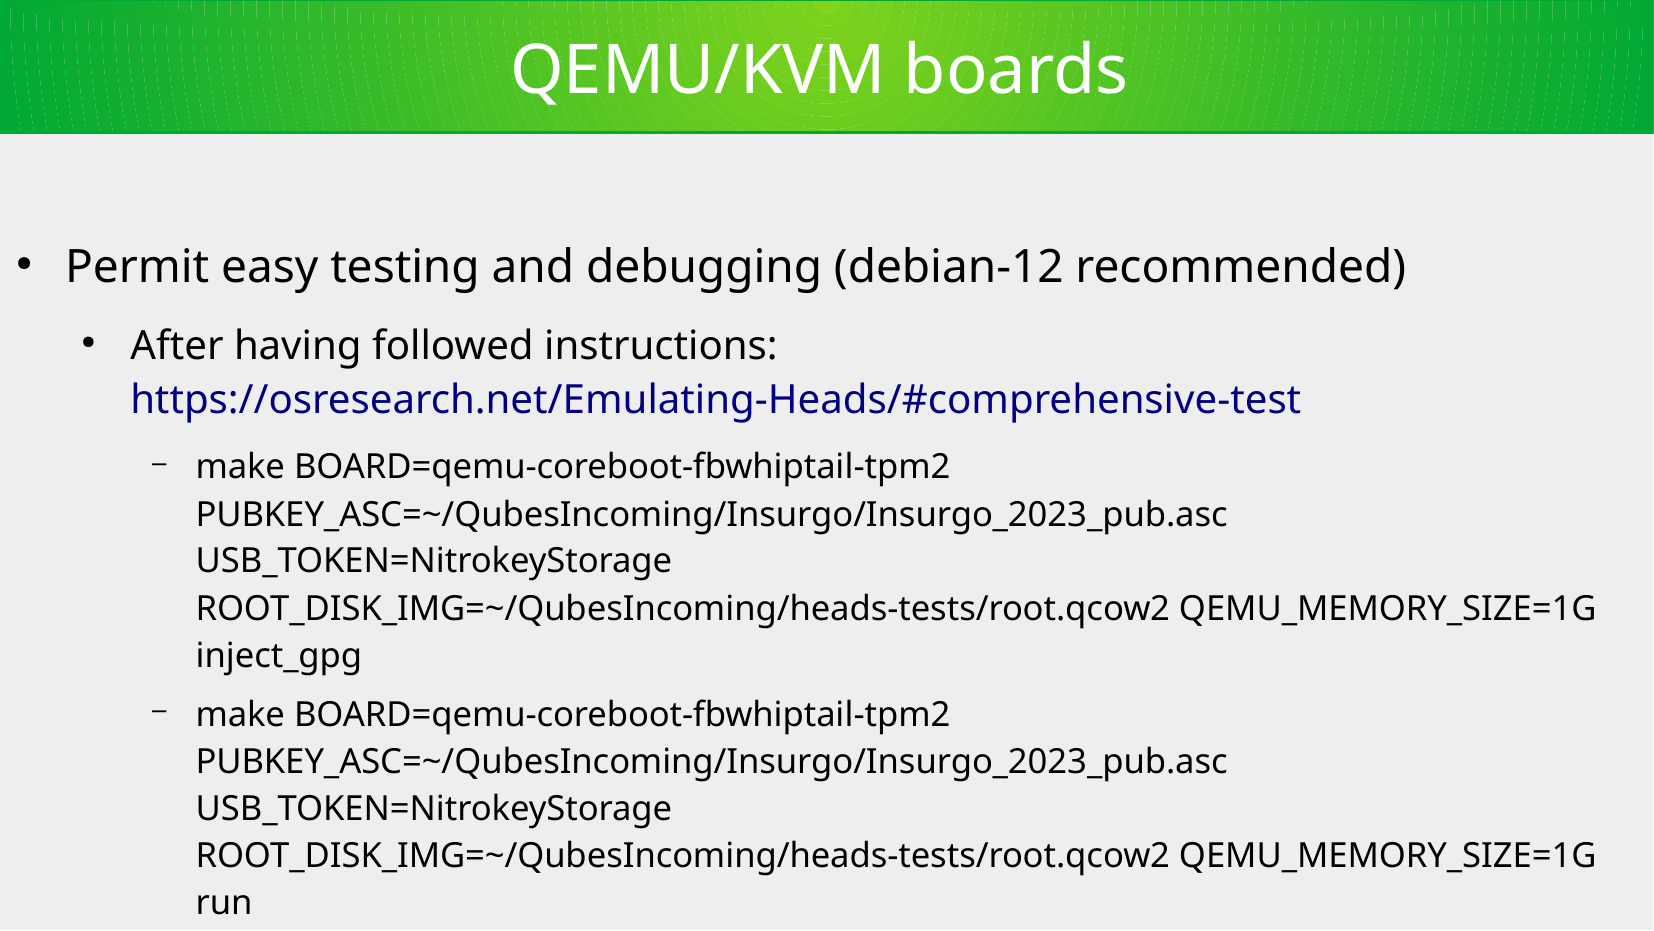

# QEMU/KVM boards
Permit easy testing and debugging (debian-12 recommended)
After having followed instructions: https://osresearch.net/Emulating-Heads/#comprehensive-test
make BOARD=qemu-coreboot-fbwhiptail-tpm2 PUBKEY_ASC=~/QubesIncoming/Insurgo/Insurgo_2023_pub.asc USB_TOKEN=NitrokeyStorage ROOT_DISK_IMG=~/QubesIncoming/heads-tests/root.qcow2 QEMU_MEMORY_SIZE=1G inject_gpg
make BOARD=qemu-coreboot-fbwhiptail-tpm2 PUBKEY_ASC=~/QubesIncoming/Insurgo/Insurgo_2023_pub.asc USB_TOKEN=NitrokeyStorage ROOT_DISK_IMG=~/QubesIncoming/heads-tests/root.qcow2 QEMU_MEMORY_SIZE=1G run